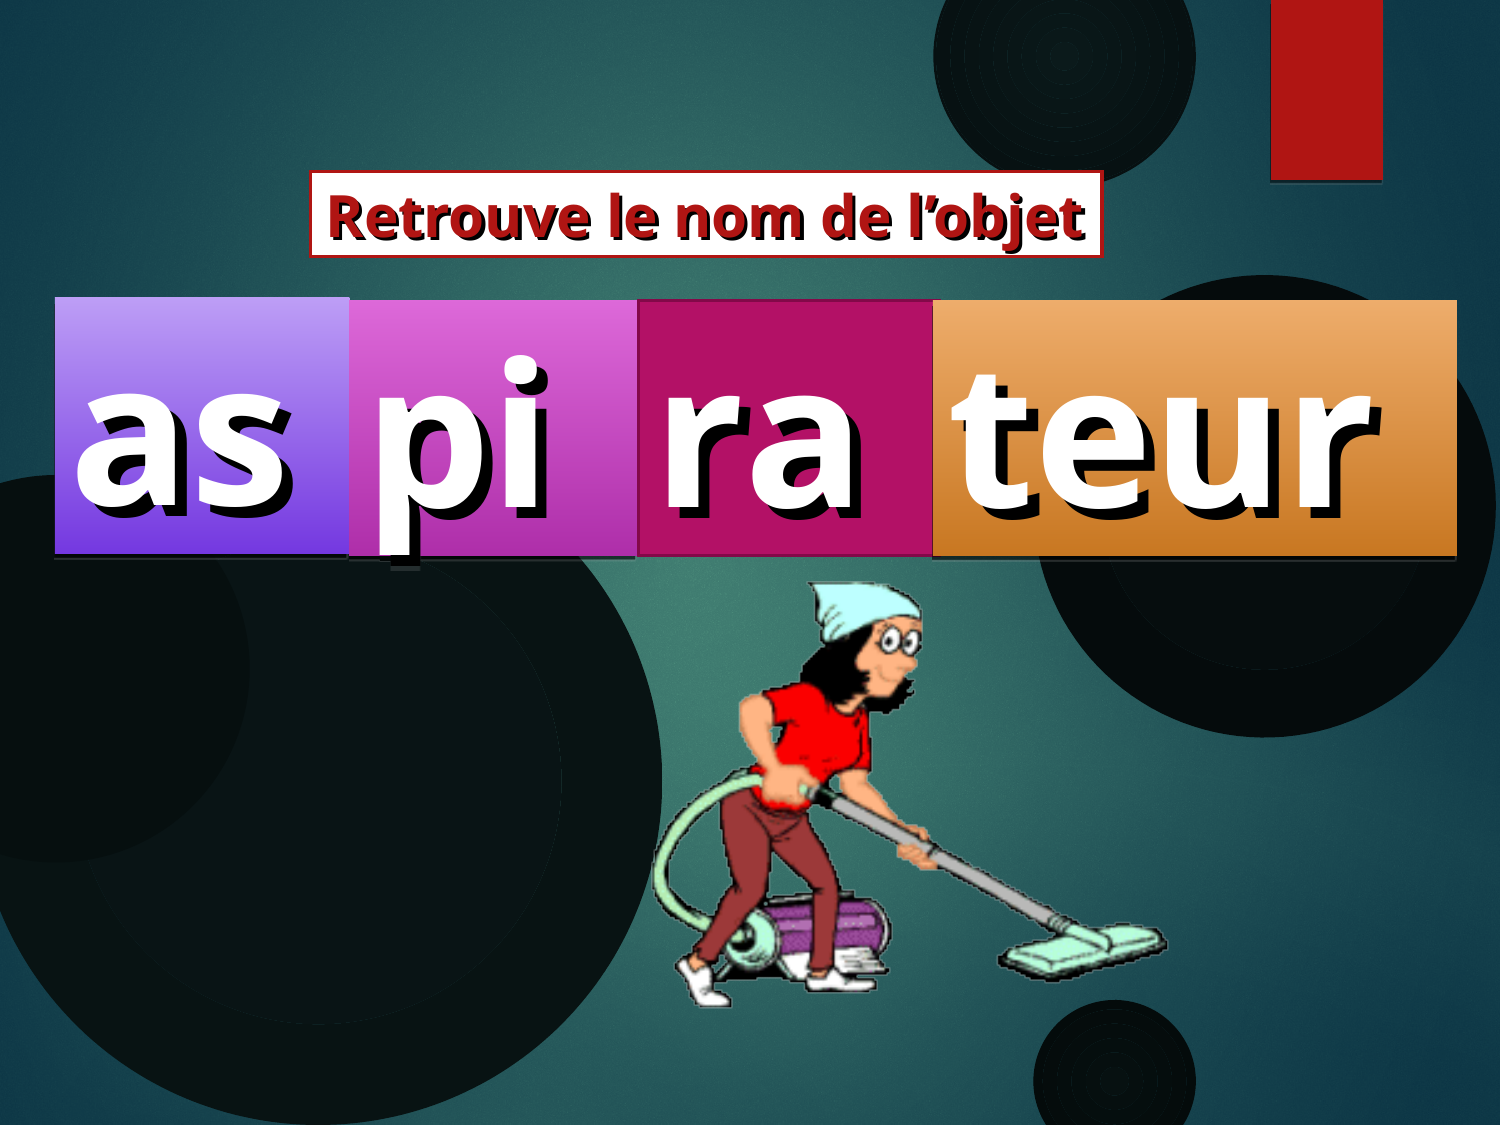

Retrouve le nom de l’objet
as
pi
ra
teur